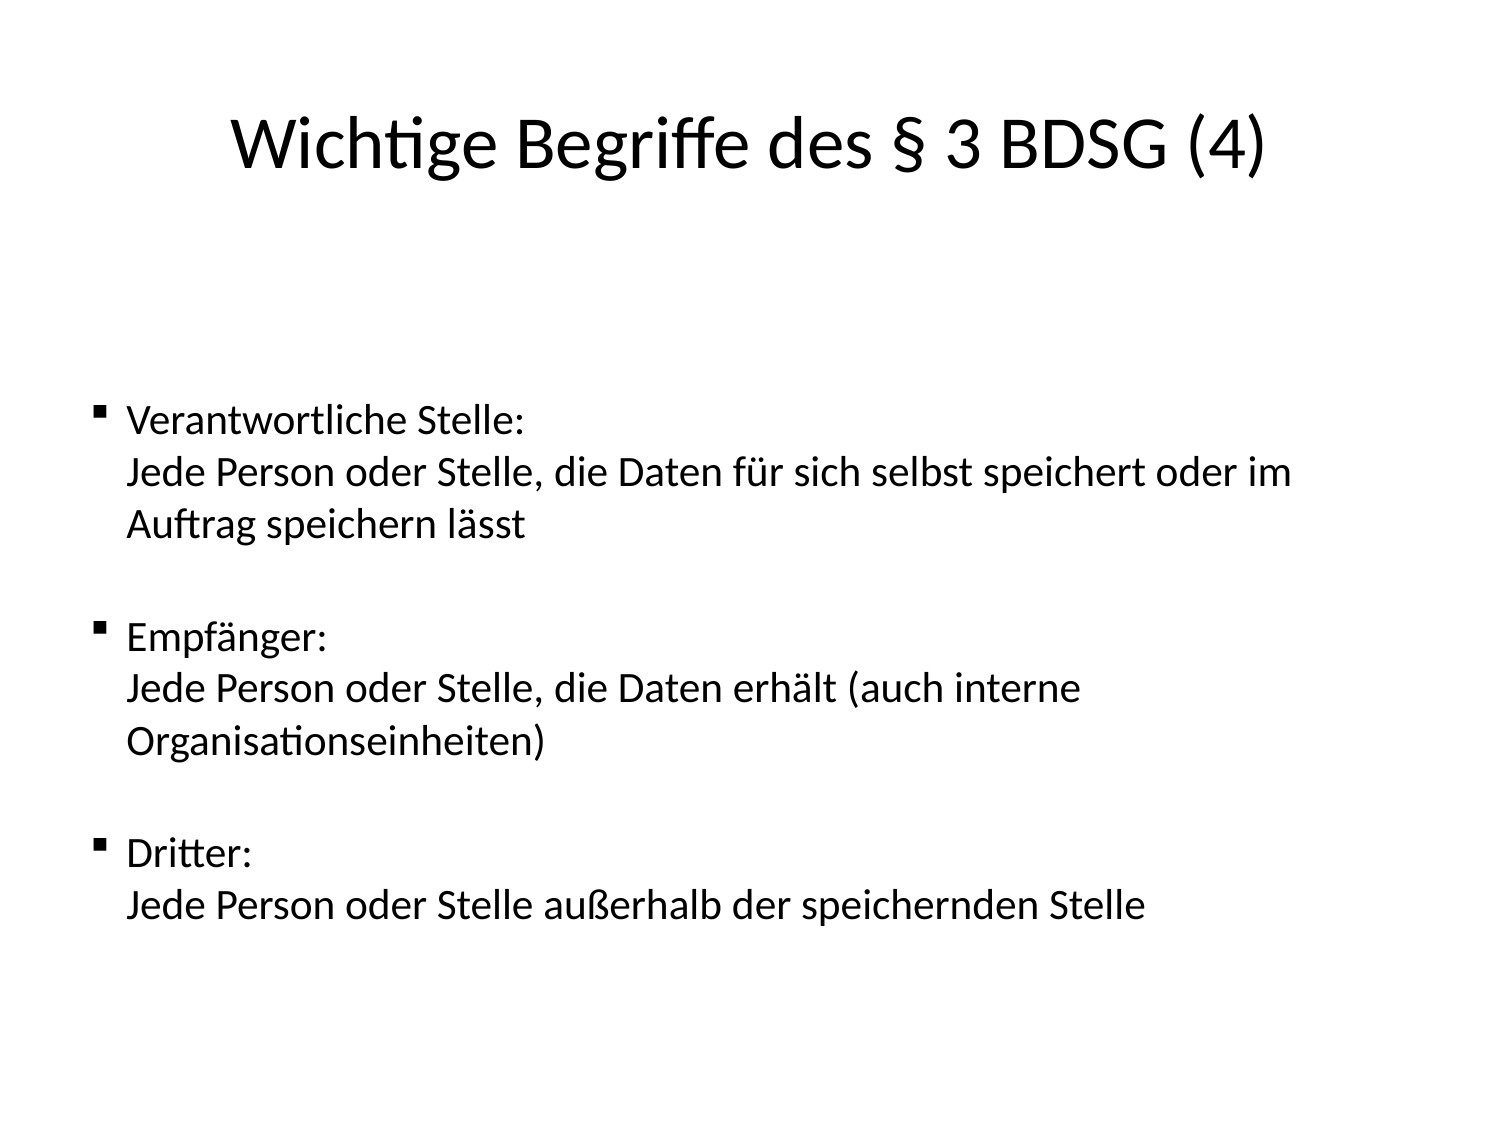

# Wichtige Begriffe des § 3 BDSG (4)
Verantwortliche Stelle:
Jede Person oder Stelle, die Daten für sich selbst speichert oder im Auftrag speichern lässt
Empfänger:
Jede Person oder Stelle, die Daten erhält (auch interne Organisationseinheiten)
Dritter:
Jede Person oder Stelle außerhalb der speichernden Stelle